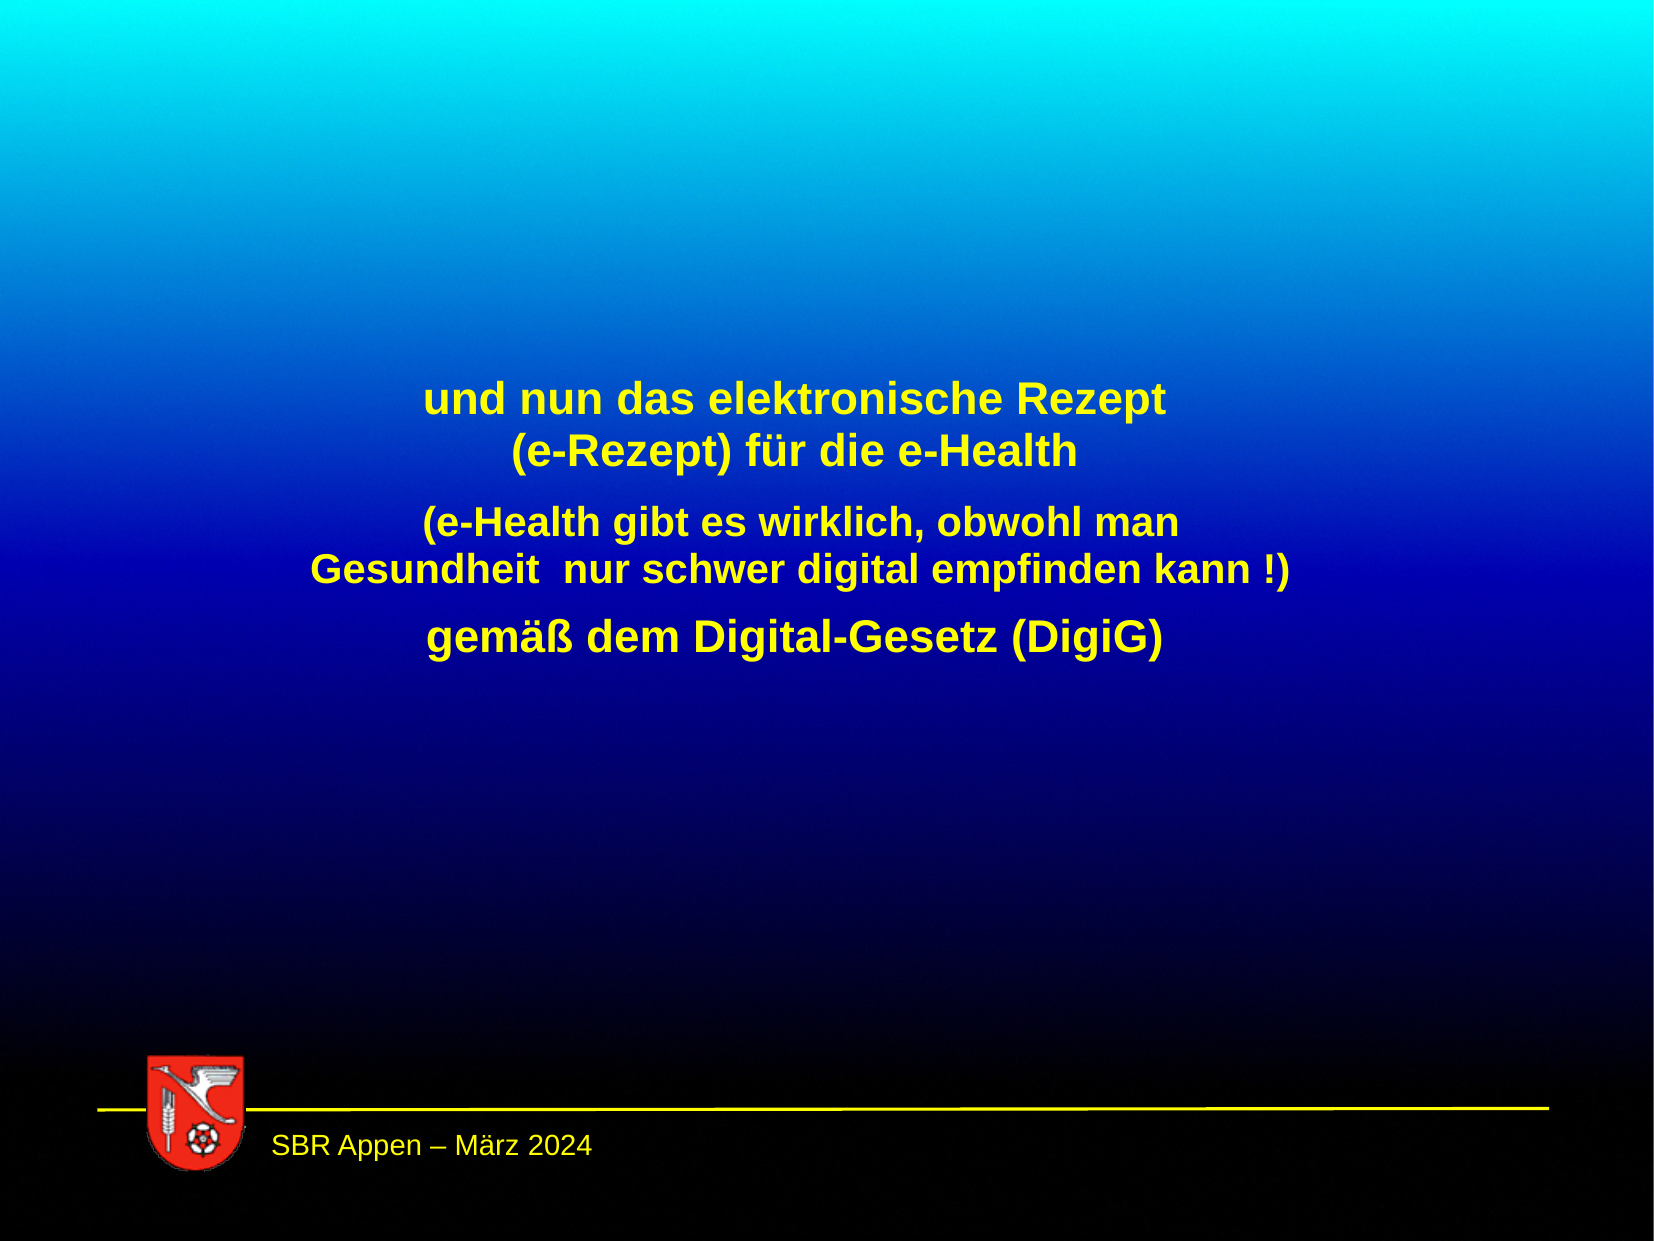

und nun das elektronische Rezept
(e-Rezept) für die e-Health
 (e-Health gibt es wirklich, obwohl man
 Gesundheit nur schwer digital empfinden kann !)
gemäß dem Digital-Gesetz (DigiG)
SBR Appen – März 2024